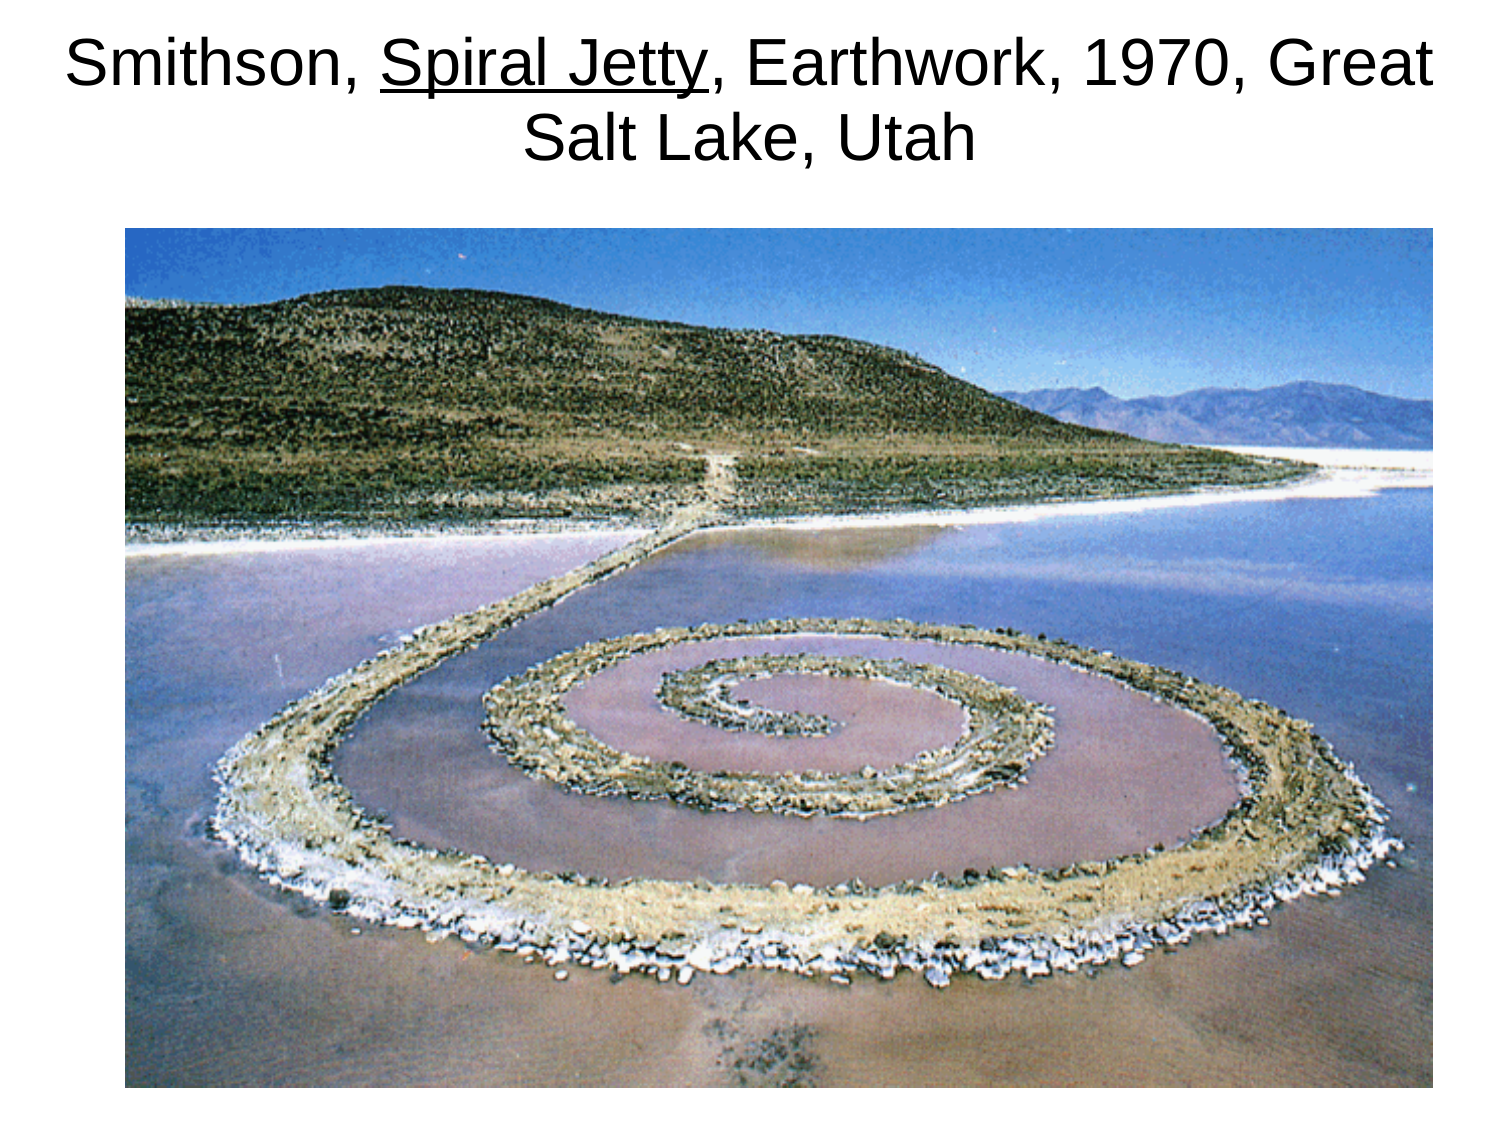

# Smithson, Spiral Jetty, Earthwork, 1970, Great Salt Lake, Utah